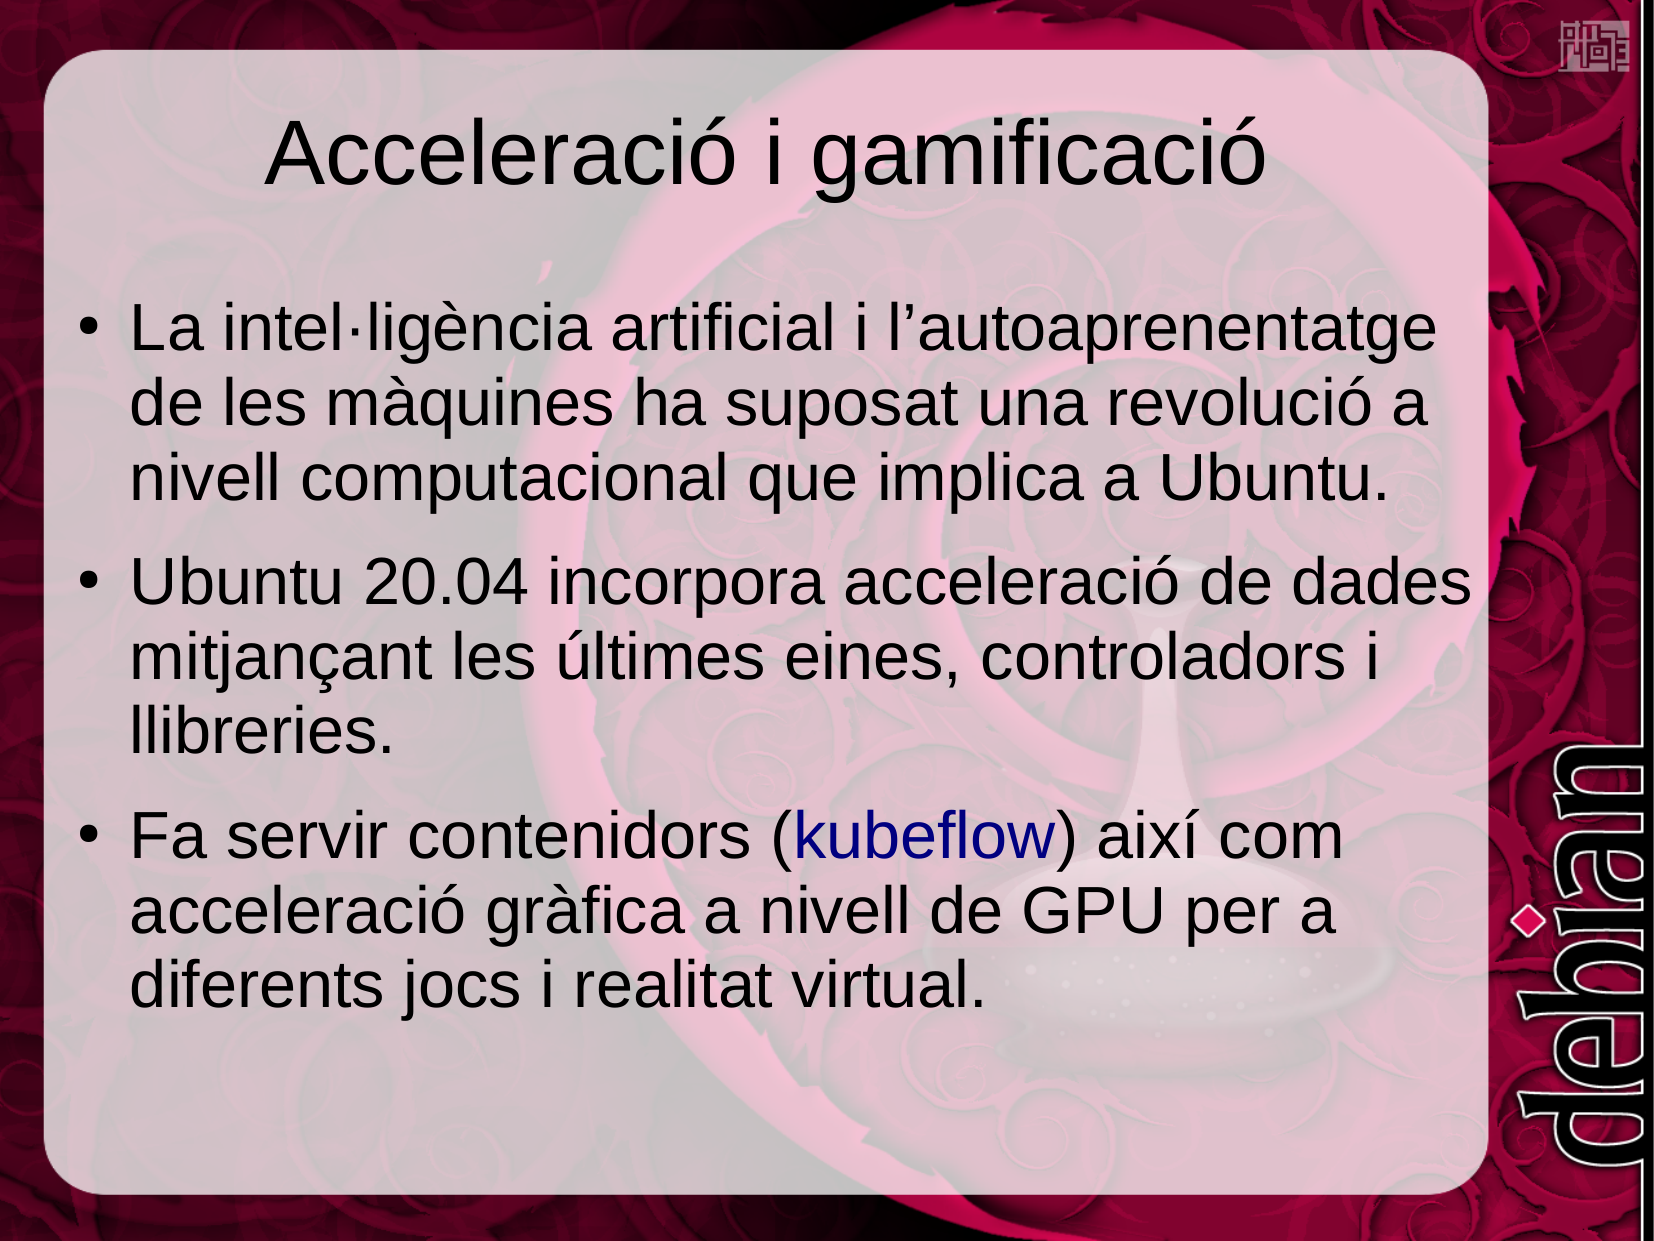

# Acceleració i gamificació
La intel·ligència artificial i l’autoaprenentatge de les màquines ha suposat una revolució a nivell computacional que implica a Ubuntu.
Ubuntu 20.04 incorpora acceleració de dades mitjançant les últimes eines, controladors i llibreries.
Fa servir contenidors (kubeflow) així com acceleració gràfica a nivell de GPU per a diferents jocs i realitat virtual.